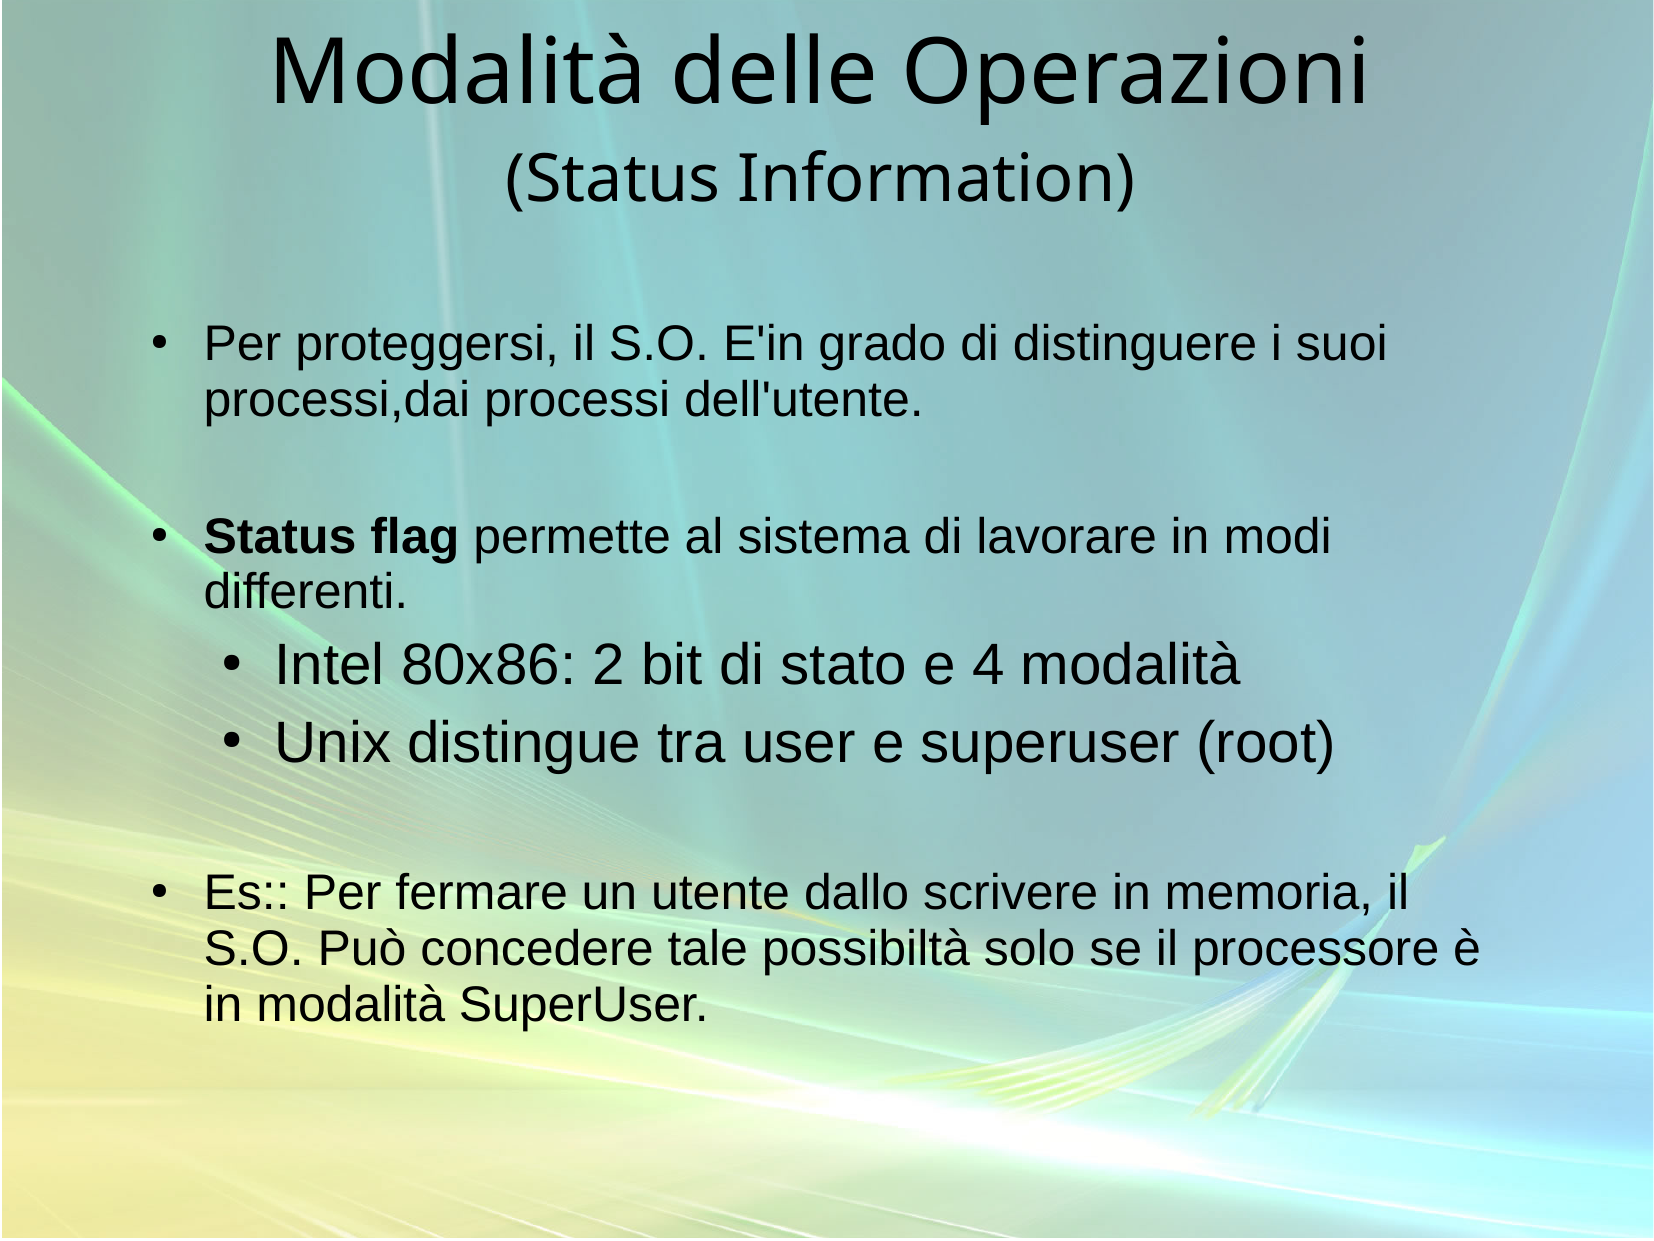

# Modalità delle Operazioni (Status Information)
Per proteggersi, il S.O. E'in grado di distinguere i suoi processi,dai processi dell'utente.
Status flag permette al sistema di lavorare in modi differenti.
Intel 80x86: 2 bit di stato e 4 modalità
Unix distingue tra user e superuser (root)
Es:: Per fermare un utente dallo scrivere in memoria, il S.O. Può concedere tale possibiltà solo se il processore è in modalità SuperUser.